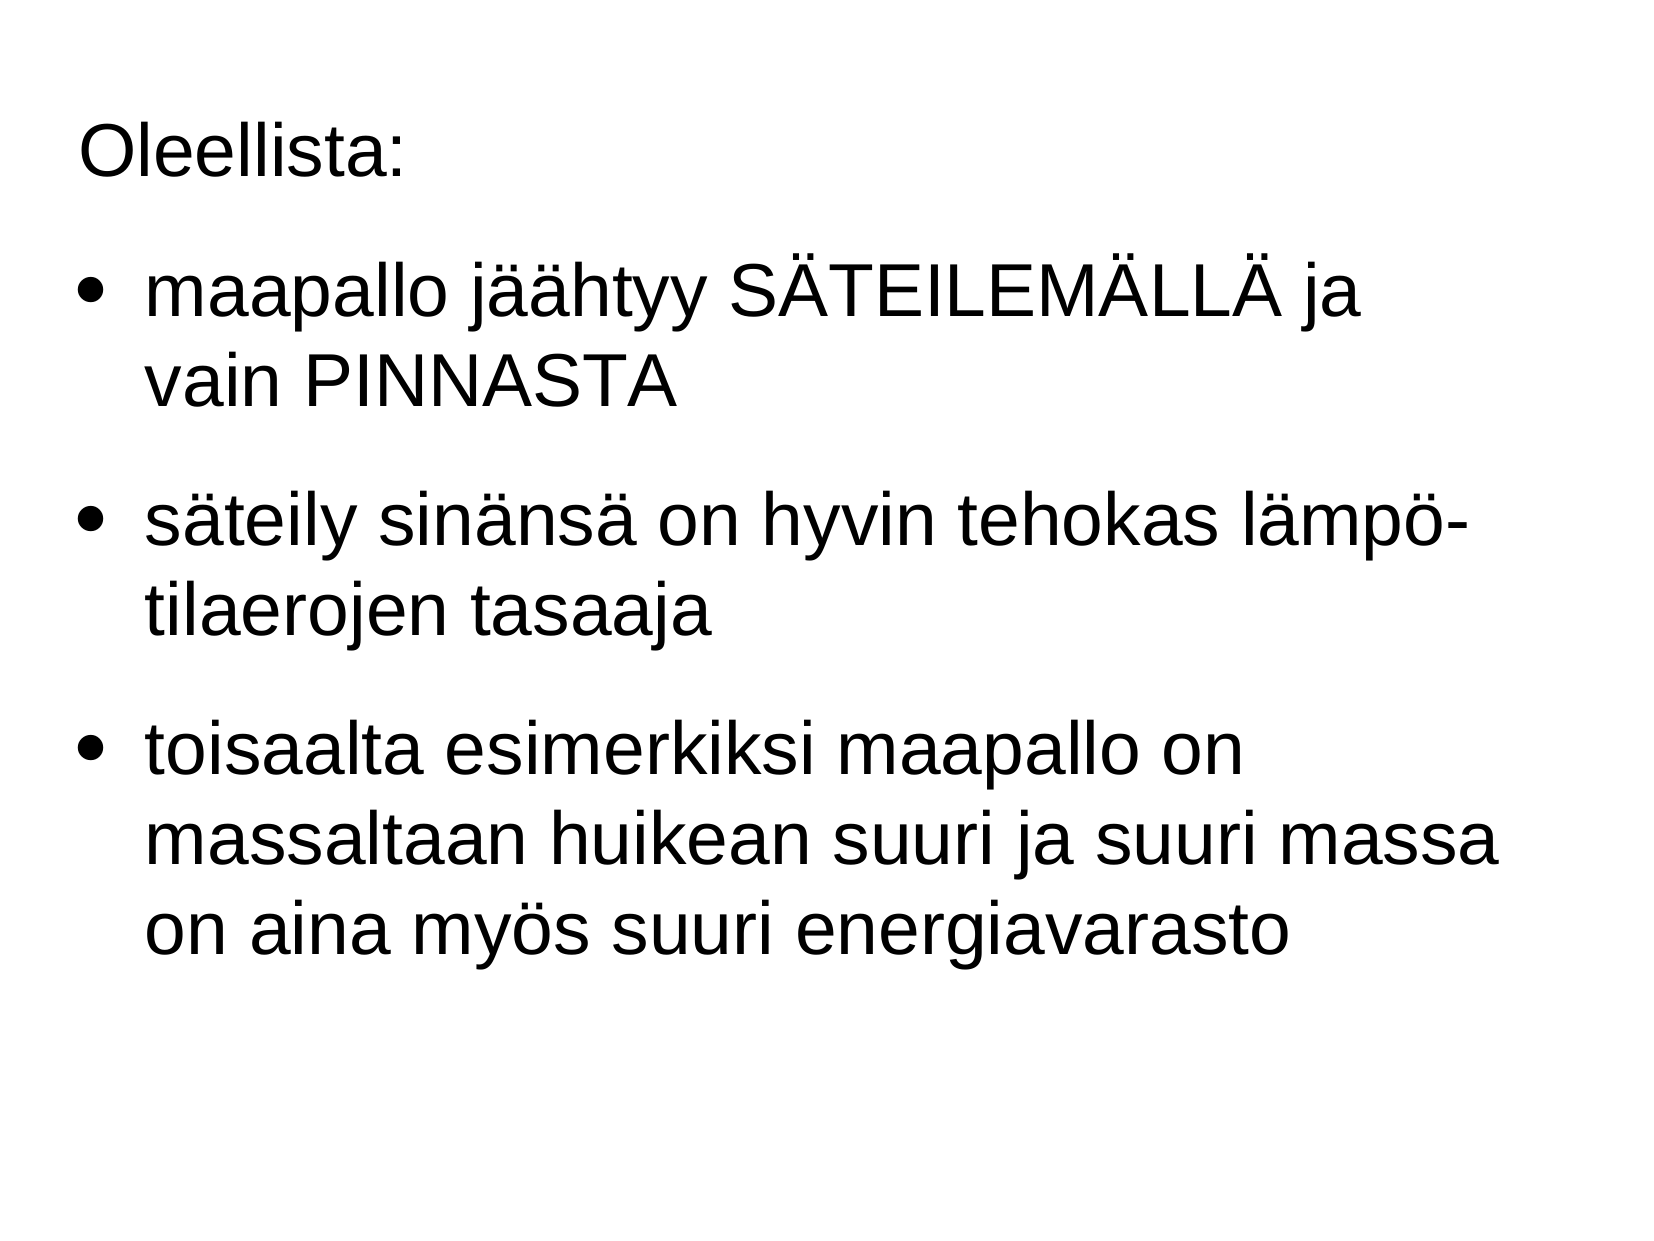

Oleellista:
	maapallo jäähtyy SÄTEILEMÄLLÄ ja vain PINNASTA
	säteily sinänsä on hyvin tehokas lämpö-tilaerojen tasaaja
	toisaalta esimerkiksi maapallo on massaltaan huikean suuri ja suuri massa on aina myös suuri energiavarasto